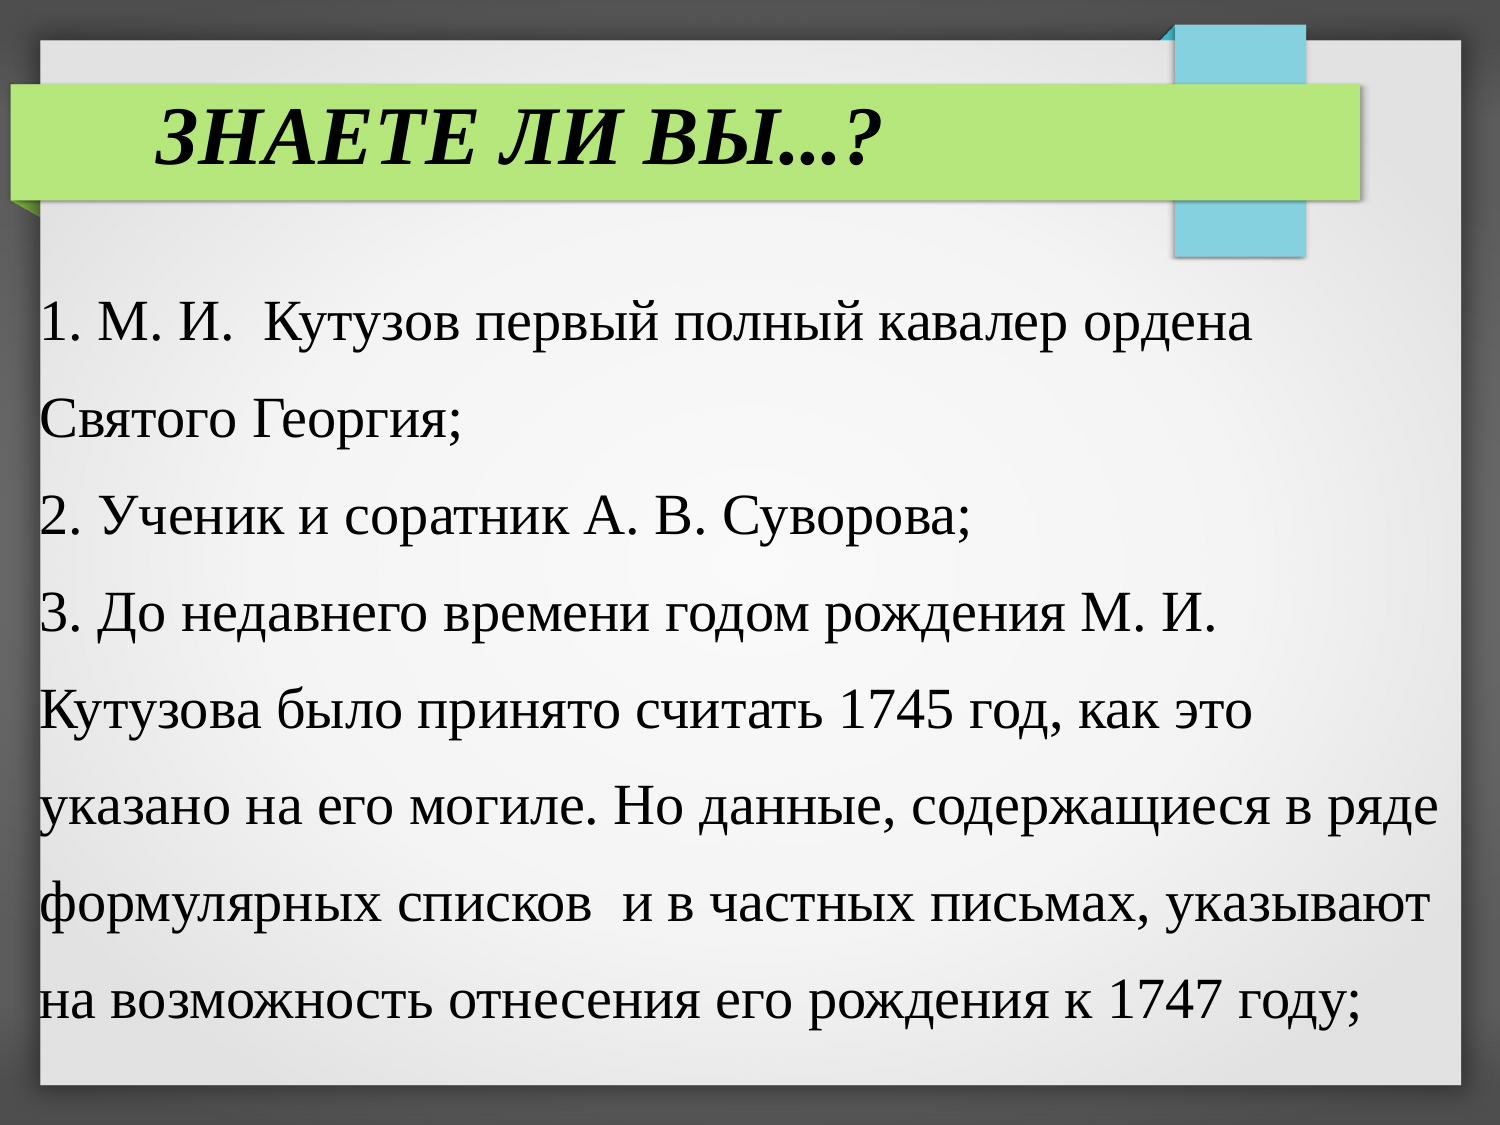

# М. И. Кутузов первый полный кавалер ордена Святого Георгия; 2. Ученик и соратник А. В. Суворова; 3. До недавнего времени годом рождения М. И. Кутузова было принято считать 1745 год, как это указано на его могиле. Но данные, содержащиеся в ряде формулярных списков и в частных письмах, указывают на возможность отнесения его рождения к 1747 году;
ЗНАЕТЕ ЛИ ВЫ...?